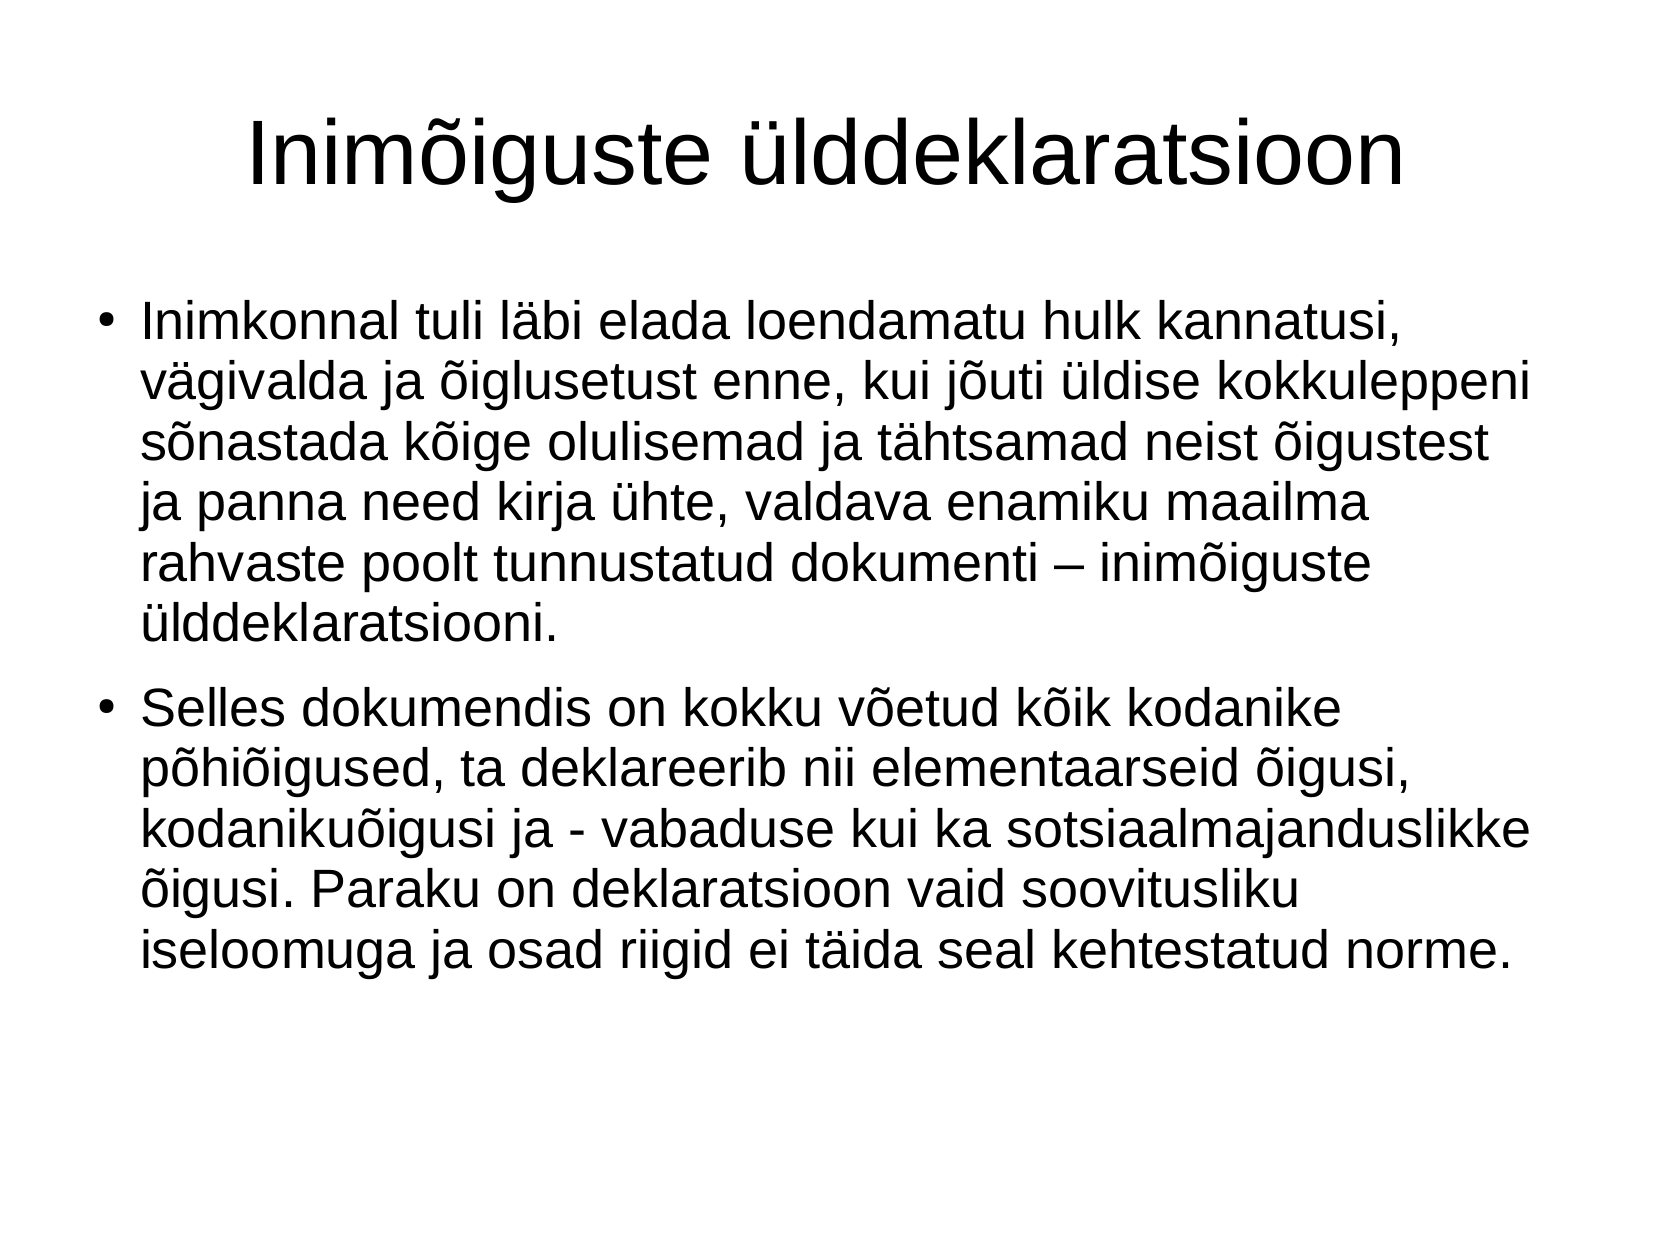

# Inimõiguste ülddeklaratsioon
Inimkonnal tuli läbi elada loendamatu hulk kannatusi, vägivalda ja õiglusetust enne, kui jõuti üldise kokkuleppeni sõnastada kõige olulisemad ja tähtsamad neist õigustest ja panna need kirja ühte, valdava enamiku maailma rahvaste poolt tunnustatud dokumenti – inimõiguste ülddeklaratsiooni.
Selles dokumendis on kokku võetud kõik kodanike põhiõigused, ta deklareerib nii elementaarseid õigusi, kodanikuõigusi ja - vabaduse kui ka sotsiaalmajanduslikke õigusi. Paraku on deklaratsioon vaid soovitusliku iseloomuga ja osad riigid ei täida seal kehtestatud norme.